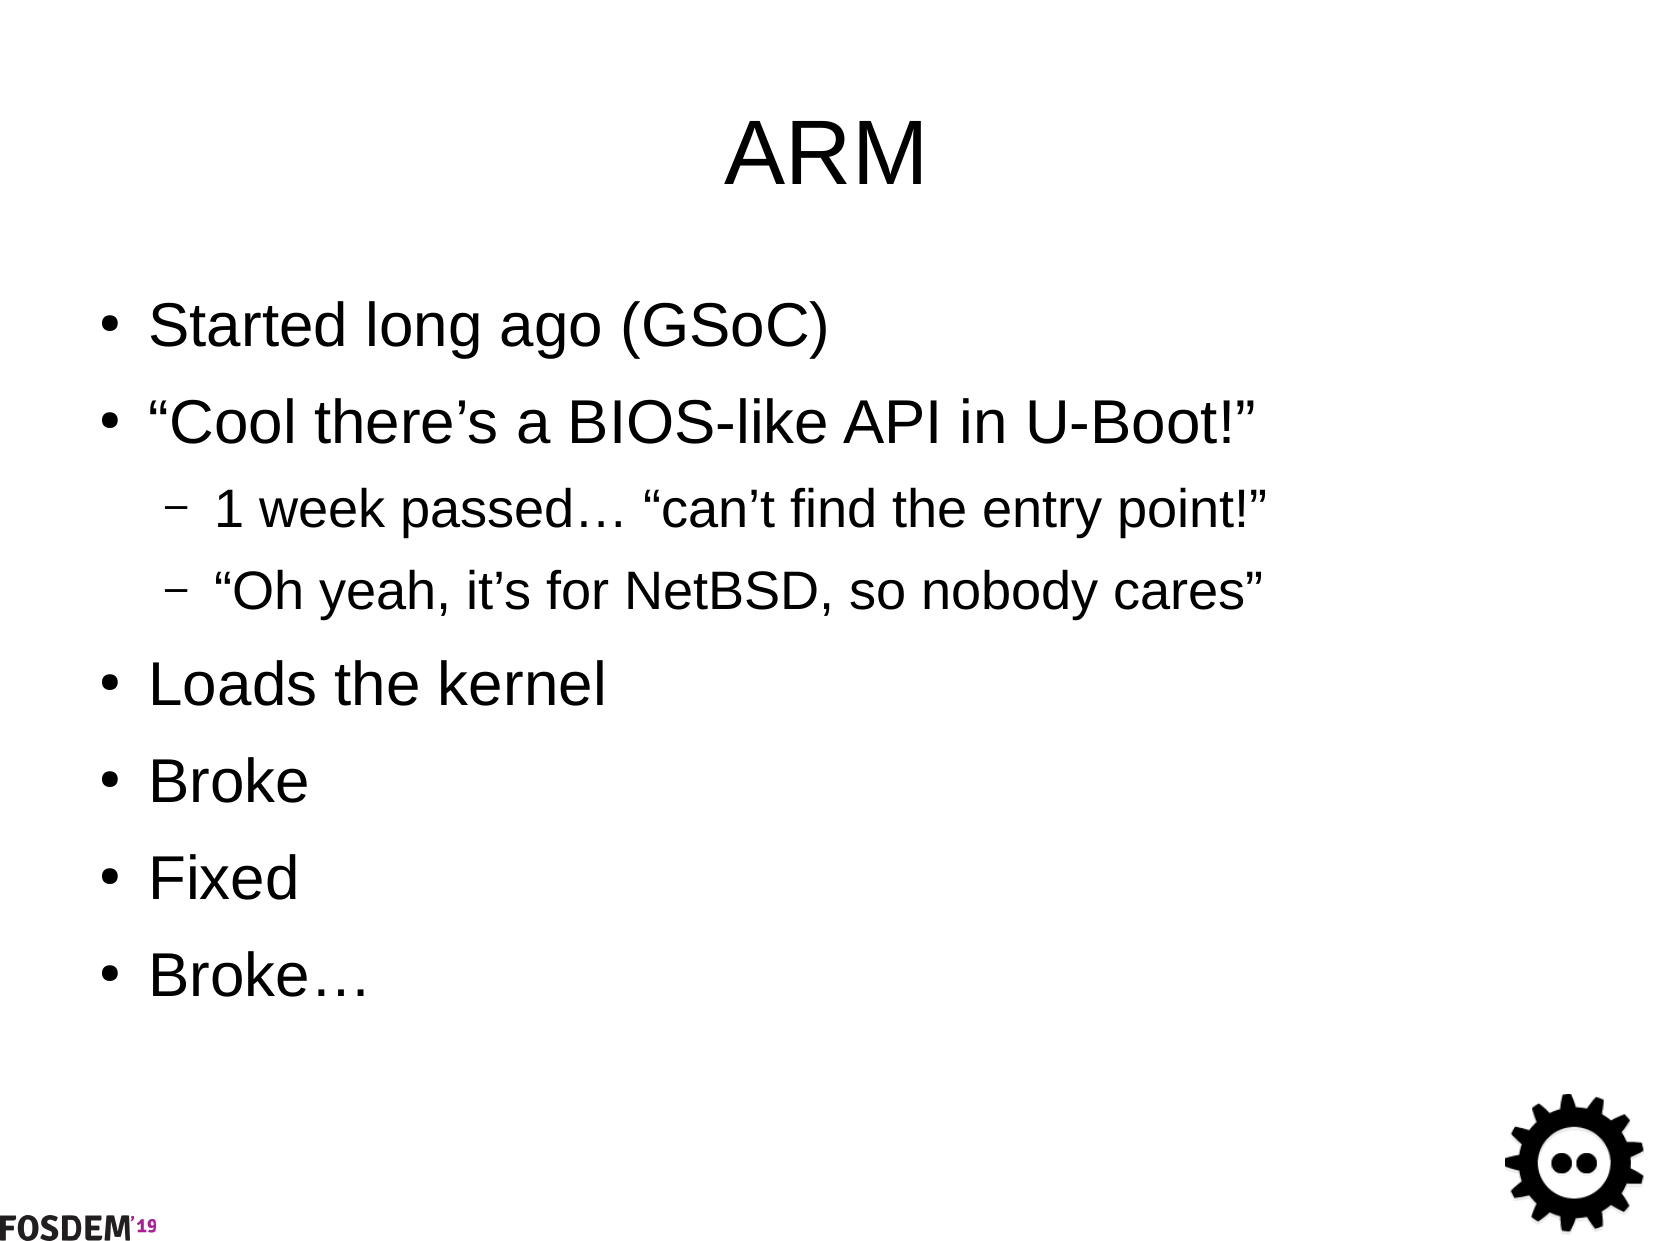

# ARM
Started long ago (GSoC)
“Cool there’s a BIOS-like API in U-Boot!”
1 week passed… “can’t find the entry point!”
“Oh yeah, it’s for NetBSD, so nobody cares”
Loads the kernel
Broke
Fixed
Broke…